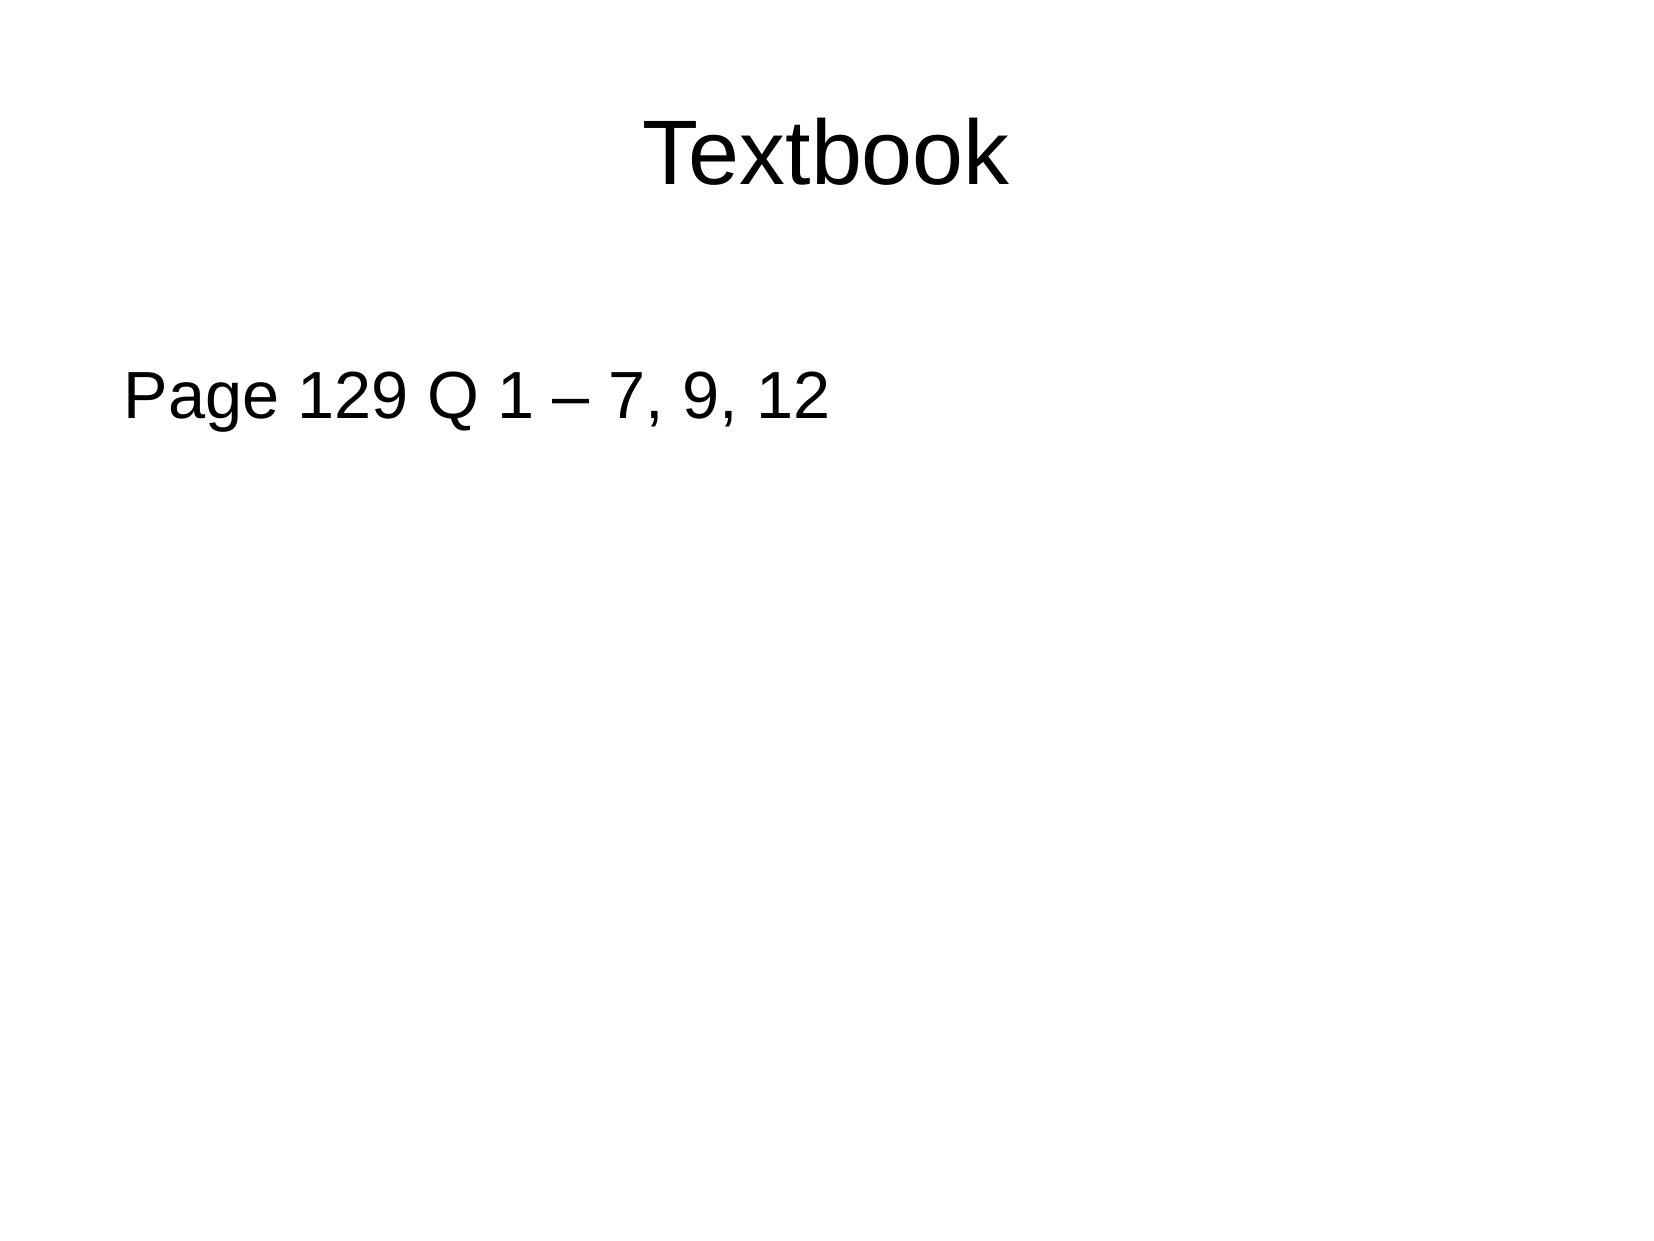

# Textbook
Page 129 Q 1 – 7, 9, 12